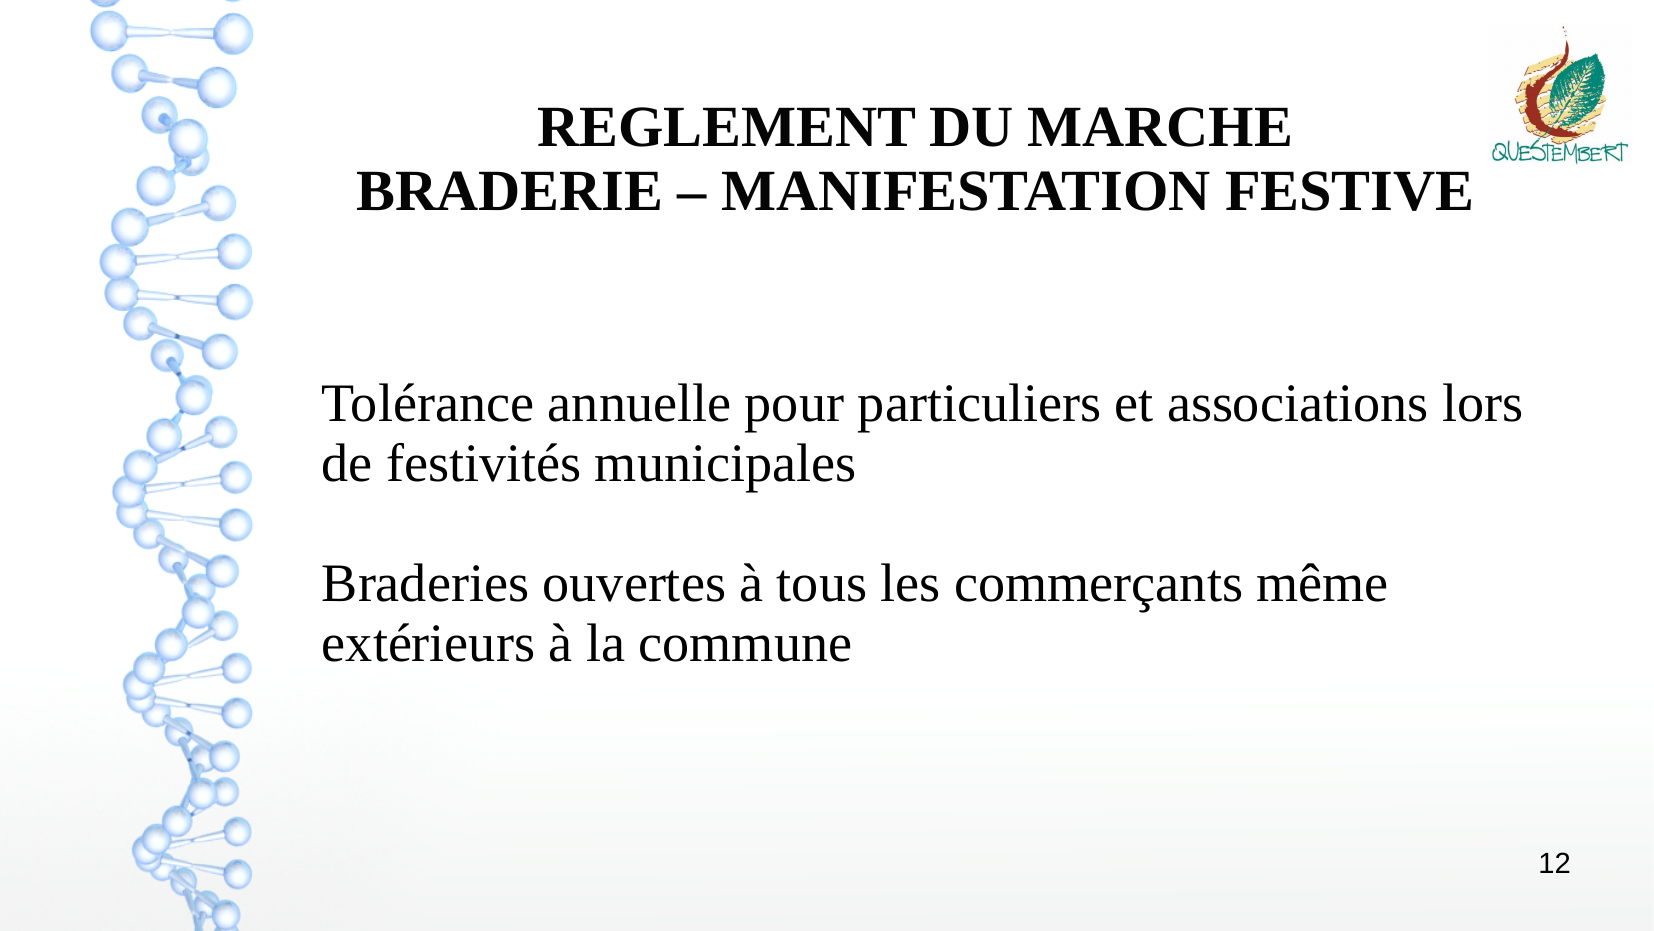

# REGLEMENT DU MARCHE BRADERIE – MANIFESTATION FESTIVE
Tolérance annuelle pour particuliers et associations lors de festivités municipales
Braderies ouvertes à tous les commerçants même extérieurs à la commune
12